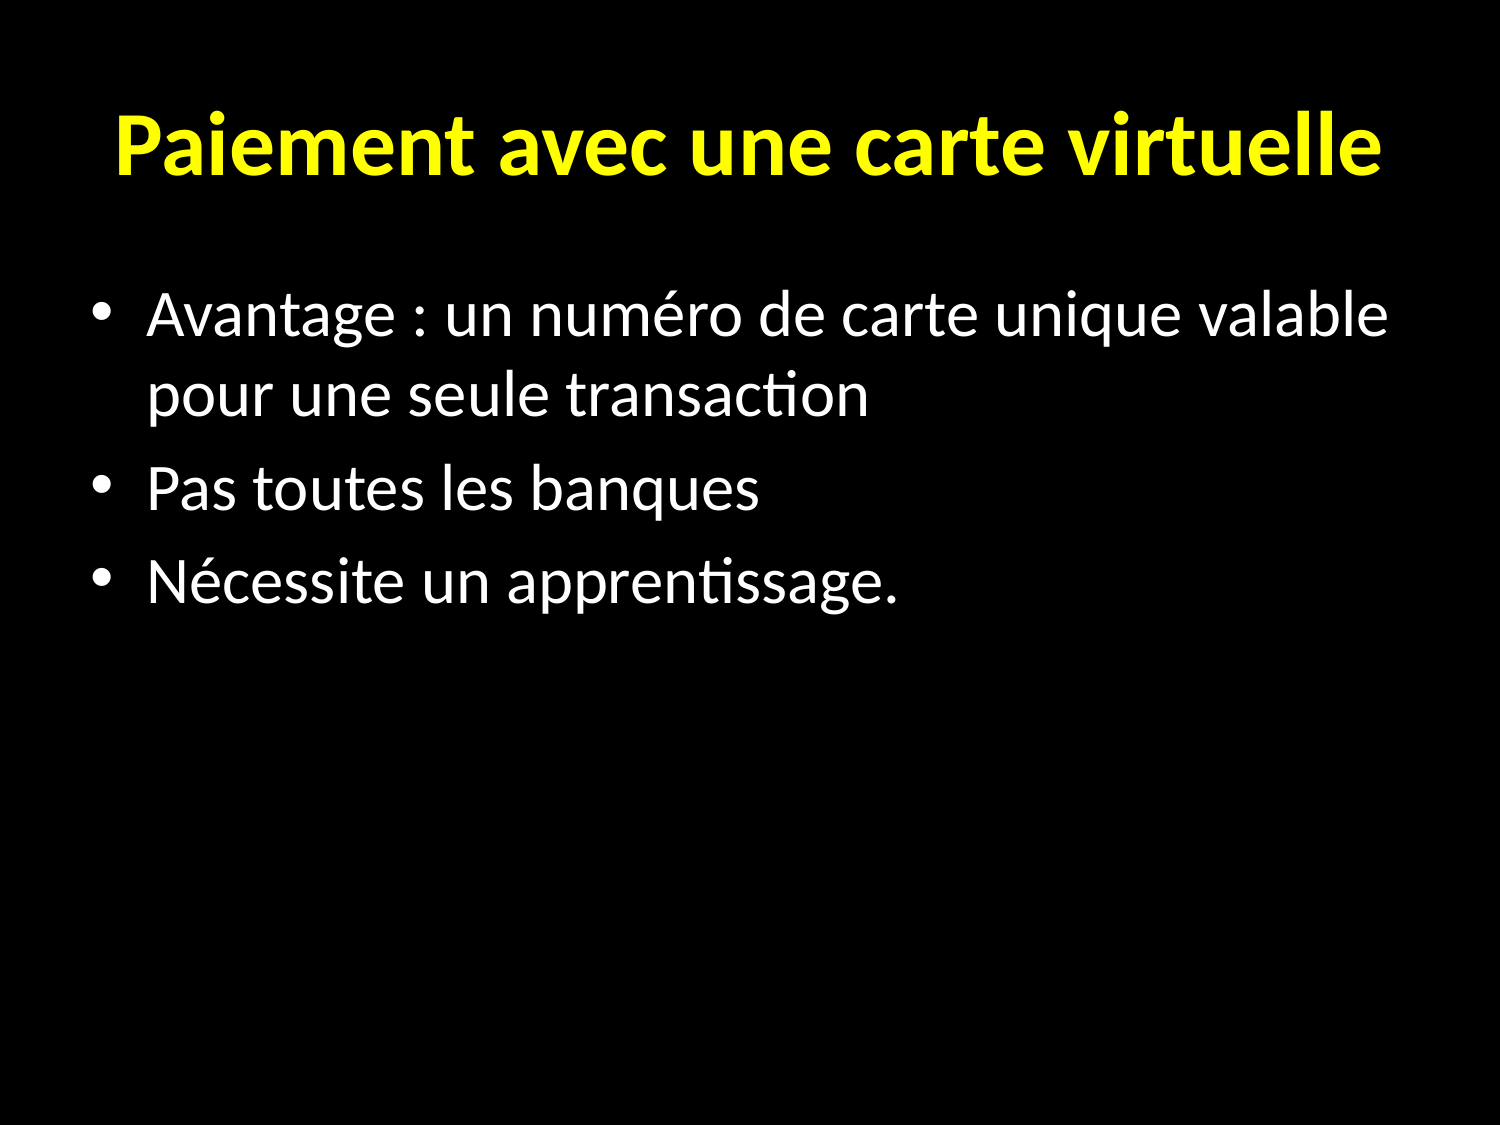

# Paiement avec une carte virtuelle
Avantage : un numéro de carte unique valable pour une seule transaction
Pas toutes les banques
Nécessite un apprentissage.